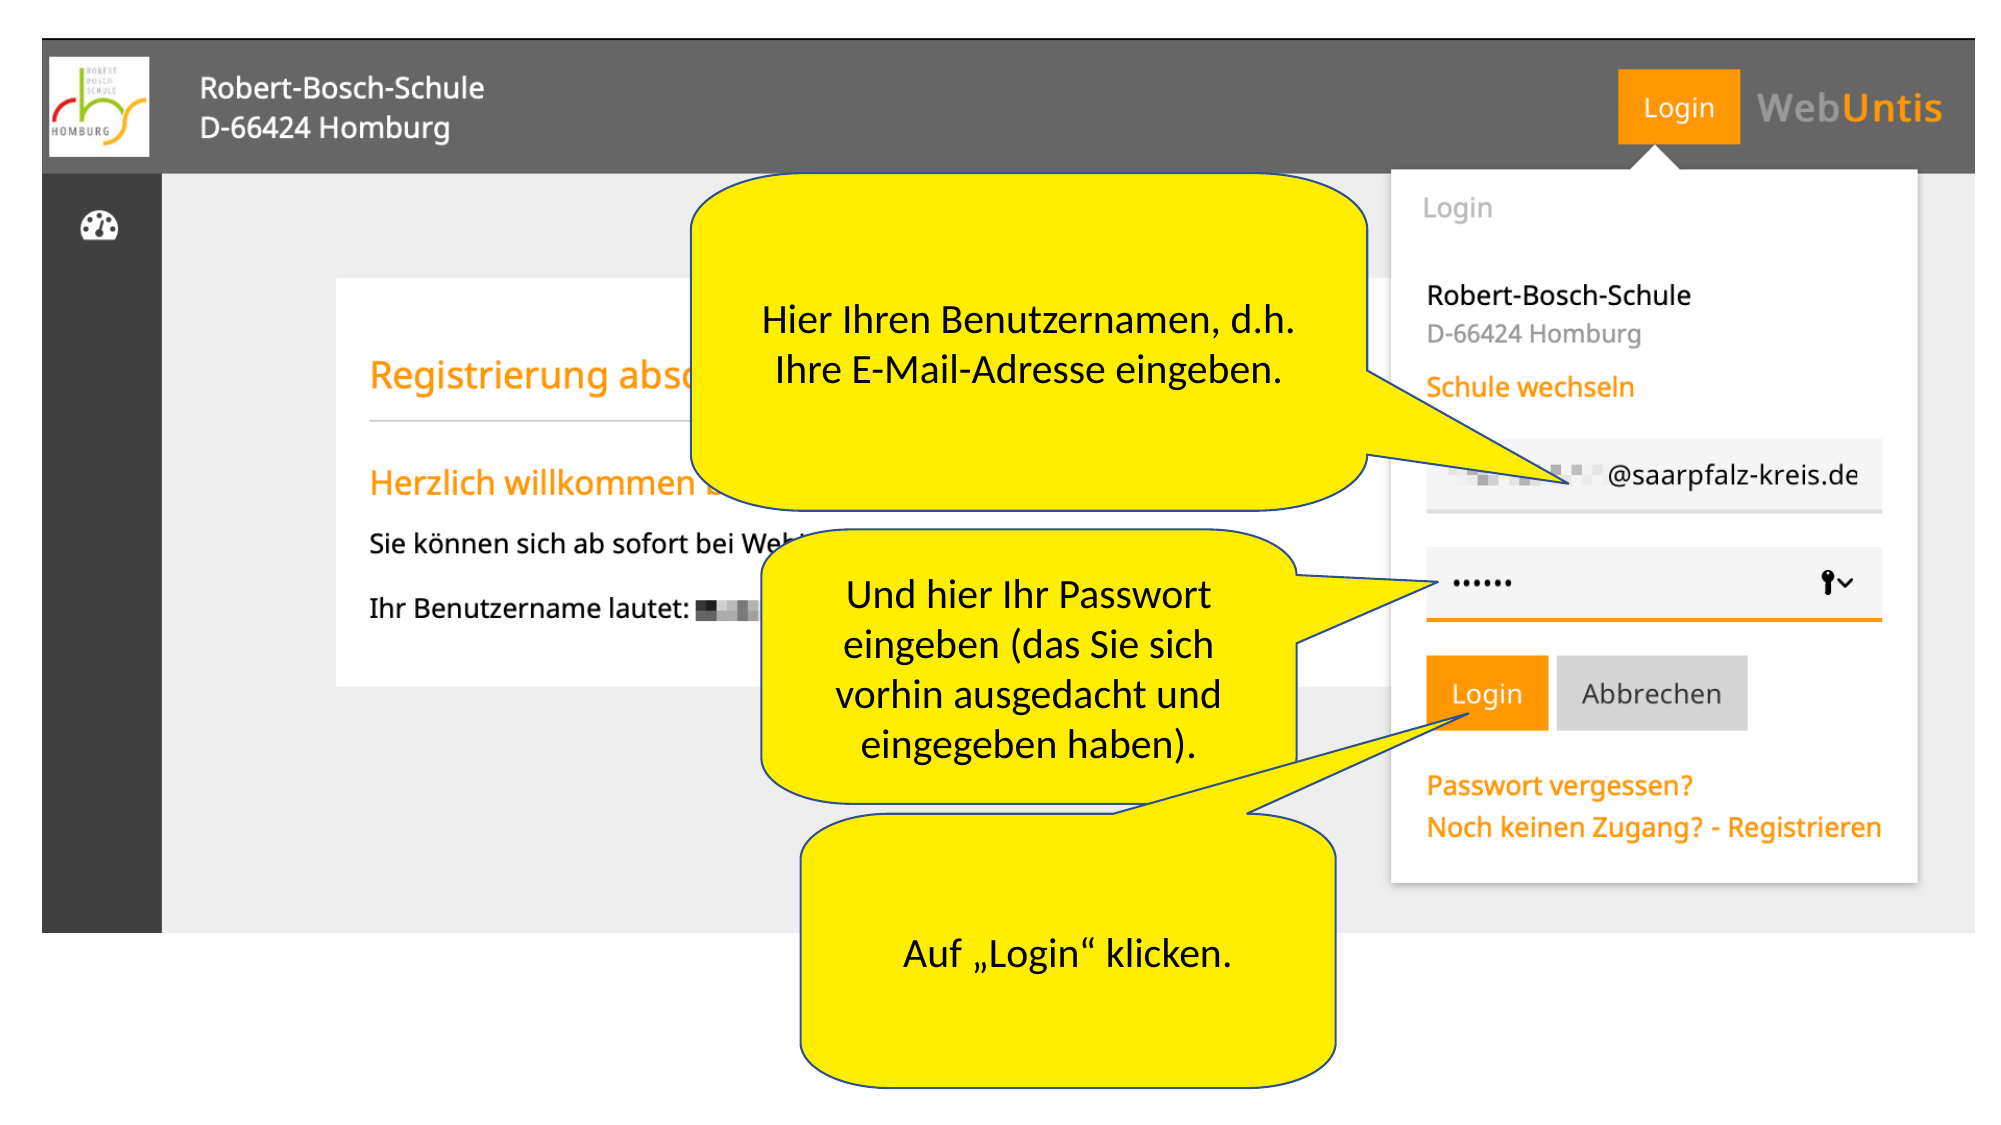

Hier Ihren Benutzernamen, d.h. Ihre E-Mail-Adresse eingeben.
Und hier Ihr Passwort eingeben (das Sie sich vorhin ausgedacht und eingegeben haben).
Auf „Login“ klicken.